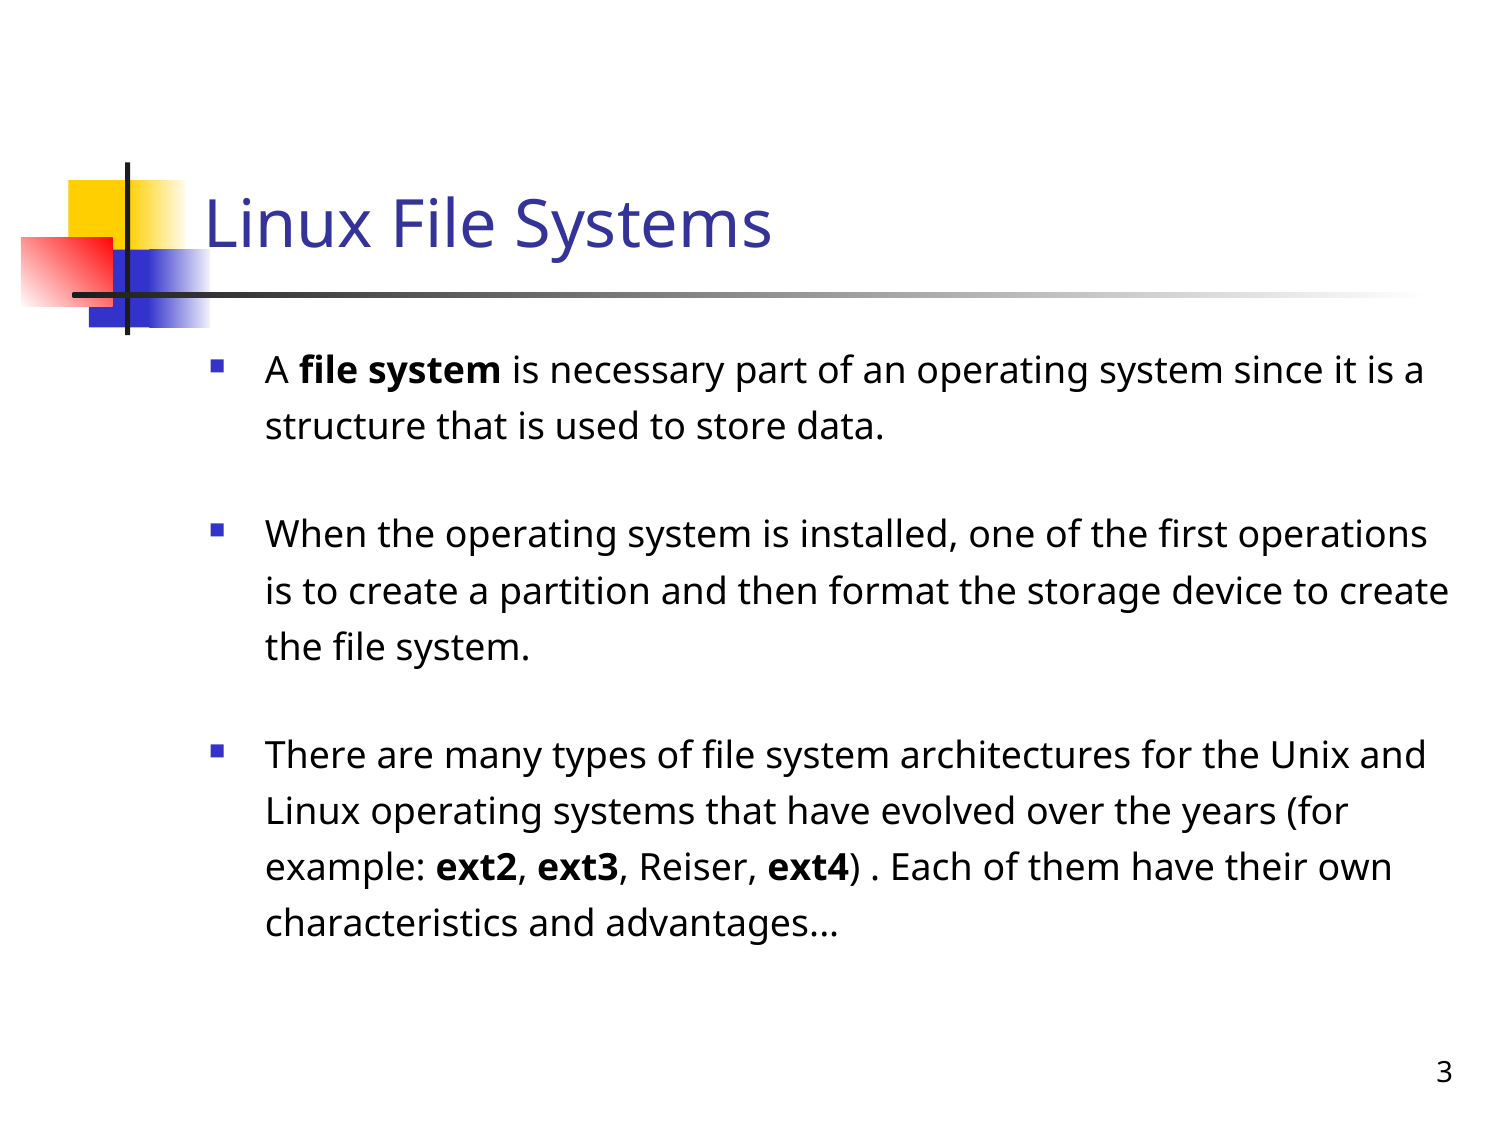

# Linux File Systems
A file system is necessary part of an operating system since it is a structure that is used to store data.
When the operating system is installed, one of the first operations is to create a partition and then format the storage device to create the file system.
There are many types of file system architectures for the Unix and Linux operating systems that have evolved over the years (for example: ext2, ext3, Reiser, ext4) . Each of them have their own characteristics and advantages...
3